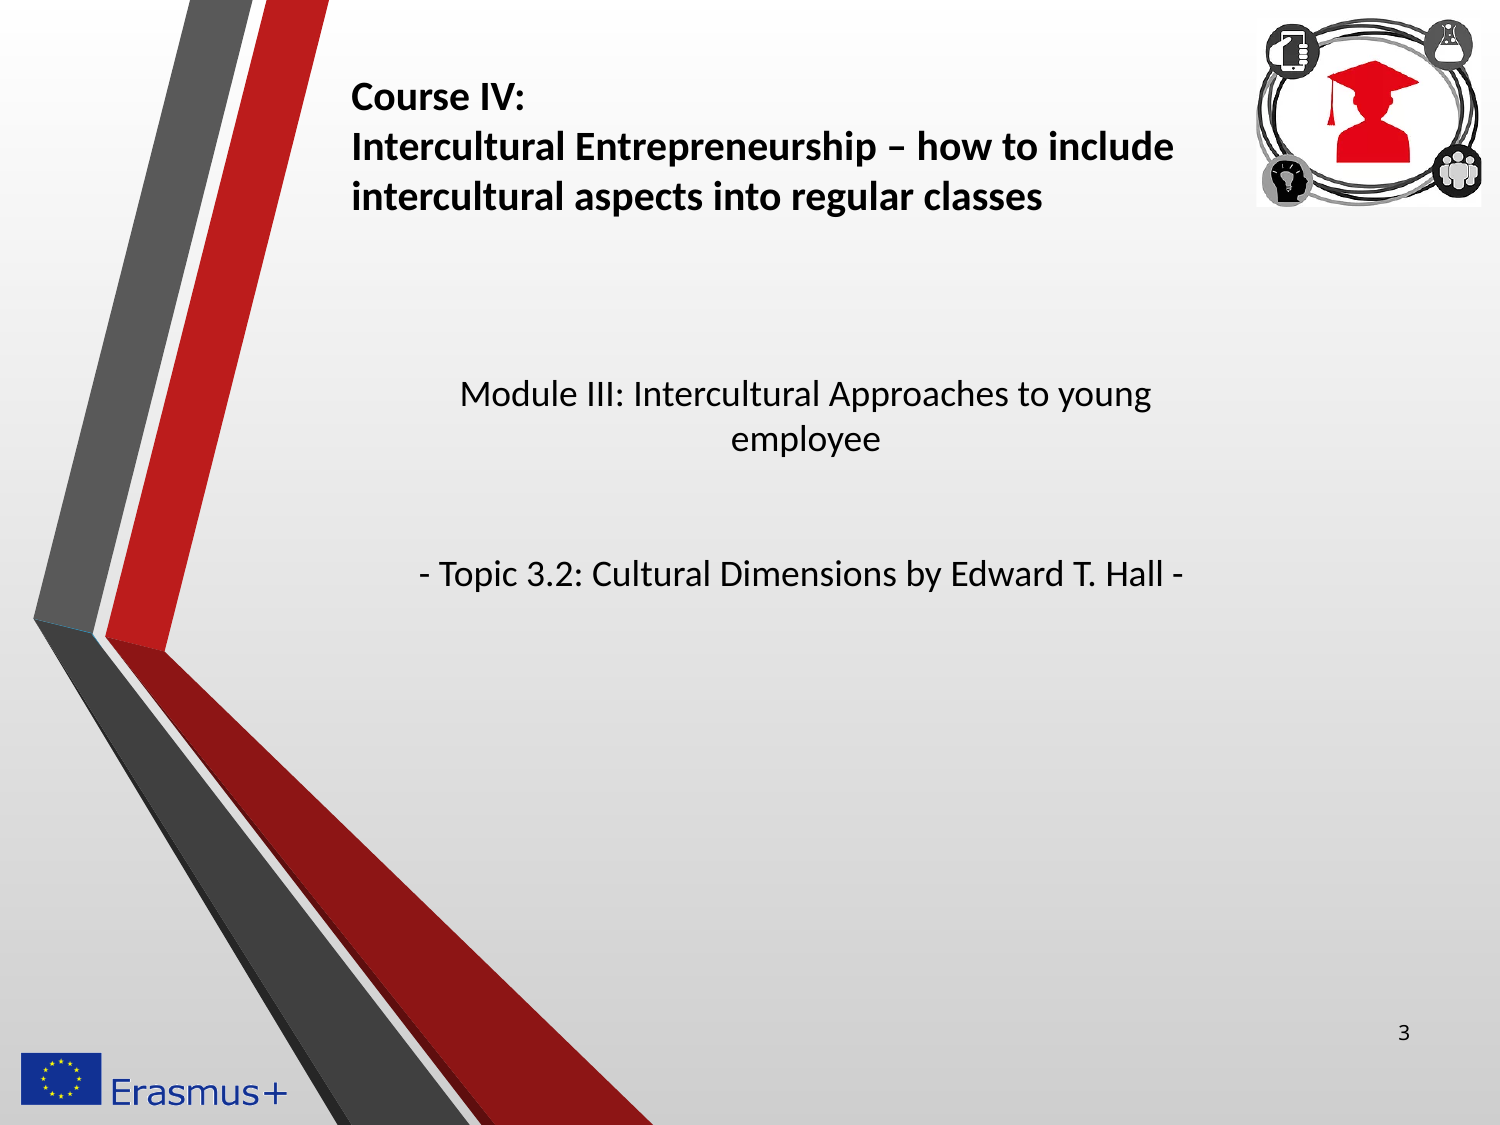

Course IV:
Intercultural Entrepreneurship – how to include intercultural aspects into regular classes
Module III: Intercultural Approaches to young employee
- Topic 3.2: Cultural Dimensions by Edward T. Hall -